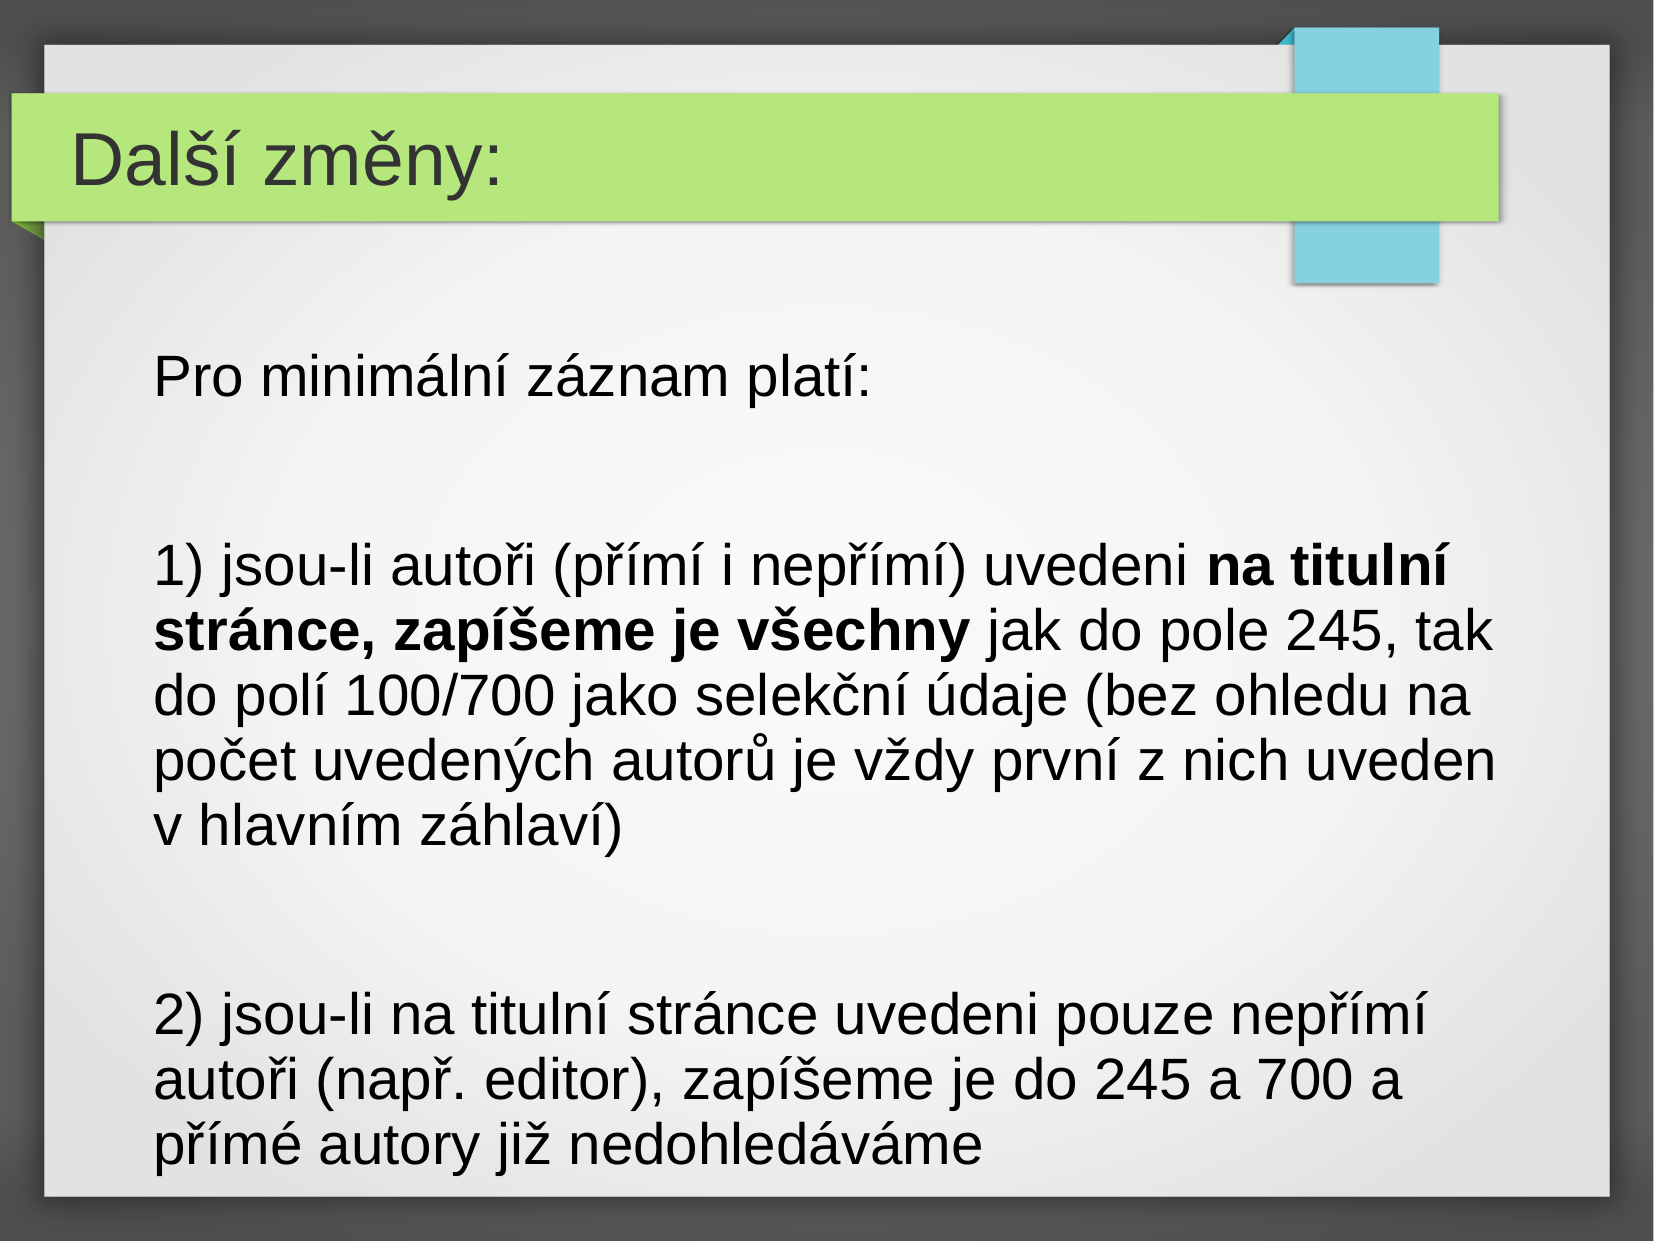

# Další změny:
Pro minimální záznam platí:
1) jsou-li autoři (přímí i nepřímí) uvedeni na titulní stránce, zapíšeme je všechny jak do pole 245, tak do polí 100/700 jako selekční údaje (bez ohledu na počet uvedených autorů je vždy první z nich uveden v hlavním záhlaví)
2) jsou-li na titulní stránce uvedeni pouze nepřímí autoři (např. editor), zapíšeme je do 245 a 700 a přímé autory již nedohledáváme